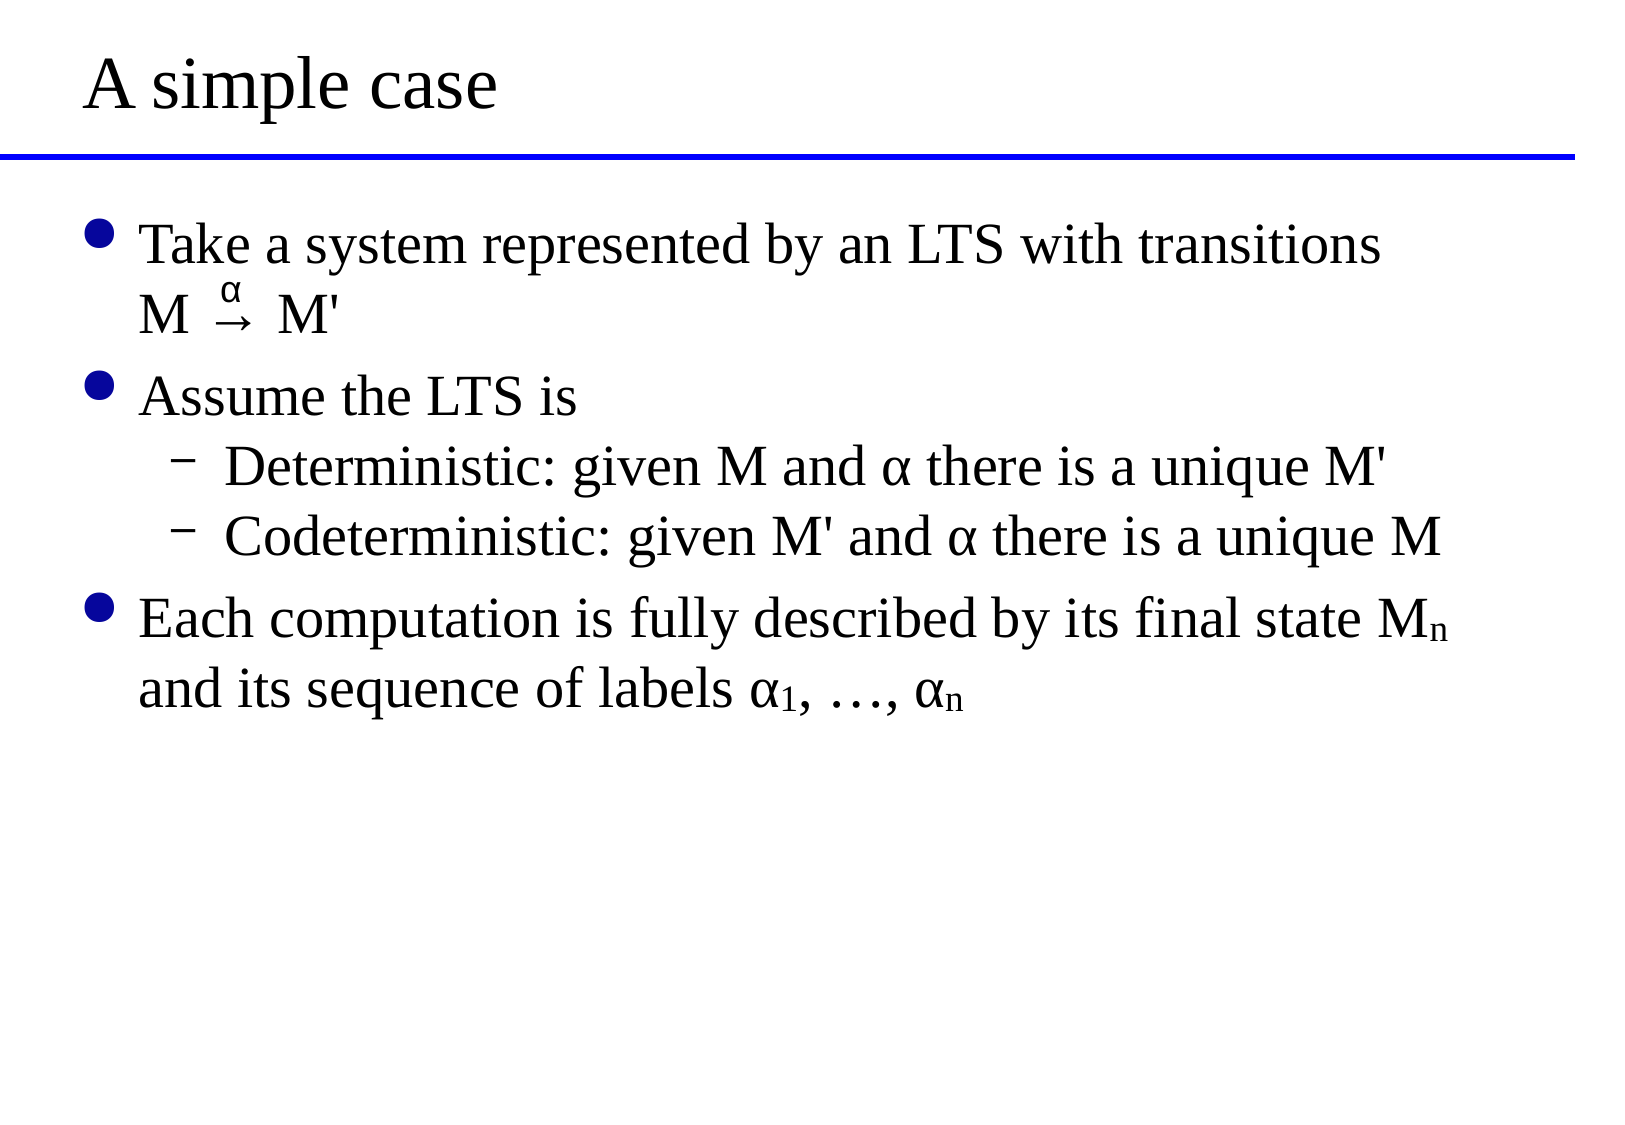

# A simple case
Take a system represented by an LTS with transitions
M → M'
Assume the LTS is
Deterministic: given M and α there is a unique M'
Codeterministic: given M' and α there is a unique M
Each computation is fully described by its final state Mn and its sequence of labels α1, …, αn
α